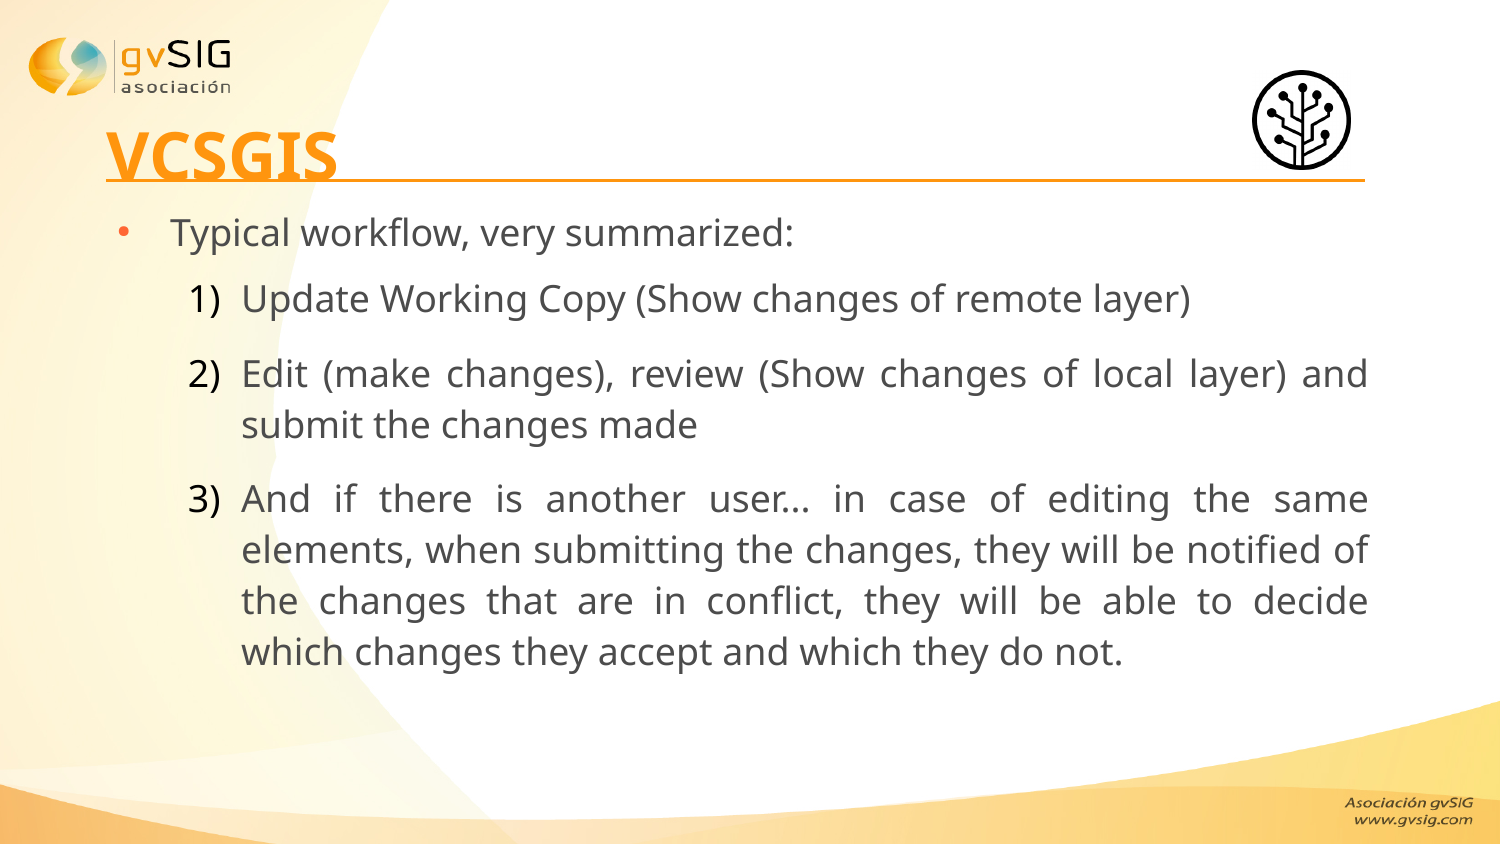

# VCSGIS
Typical workflow, very summarized:
Update Working Copy (Show changes of remote layer)
Edit (make changes), review (Show changes of local layer) and submit the changes made
And if there is another user... in case of editing the same elements, when submitting the changes, they will be notified of the changes that are in conflict, they will be able to decide which changes they accept and which they do not.